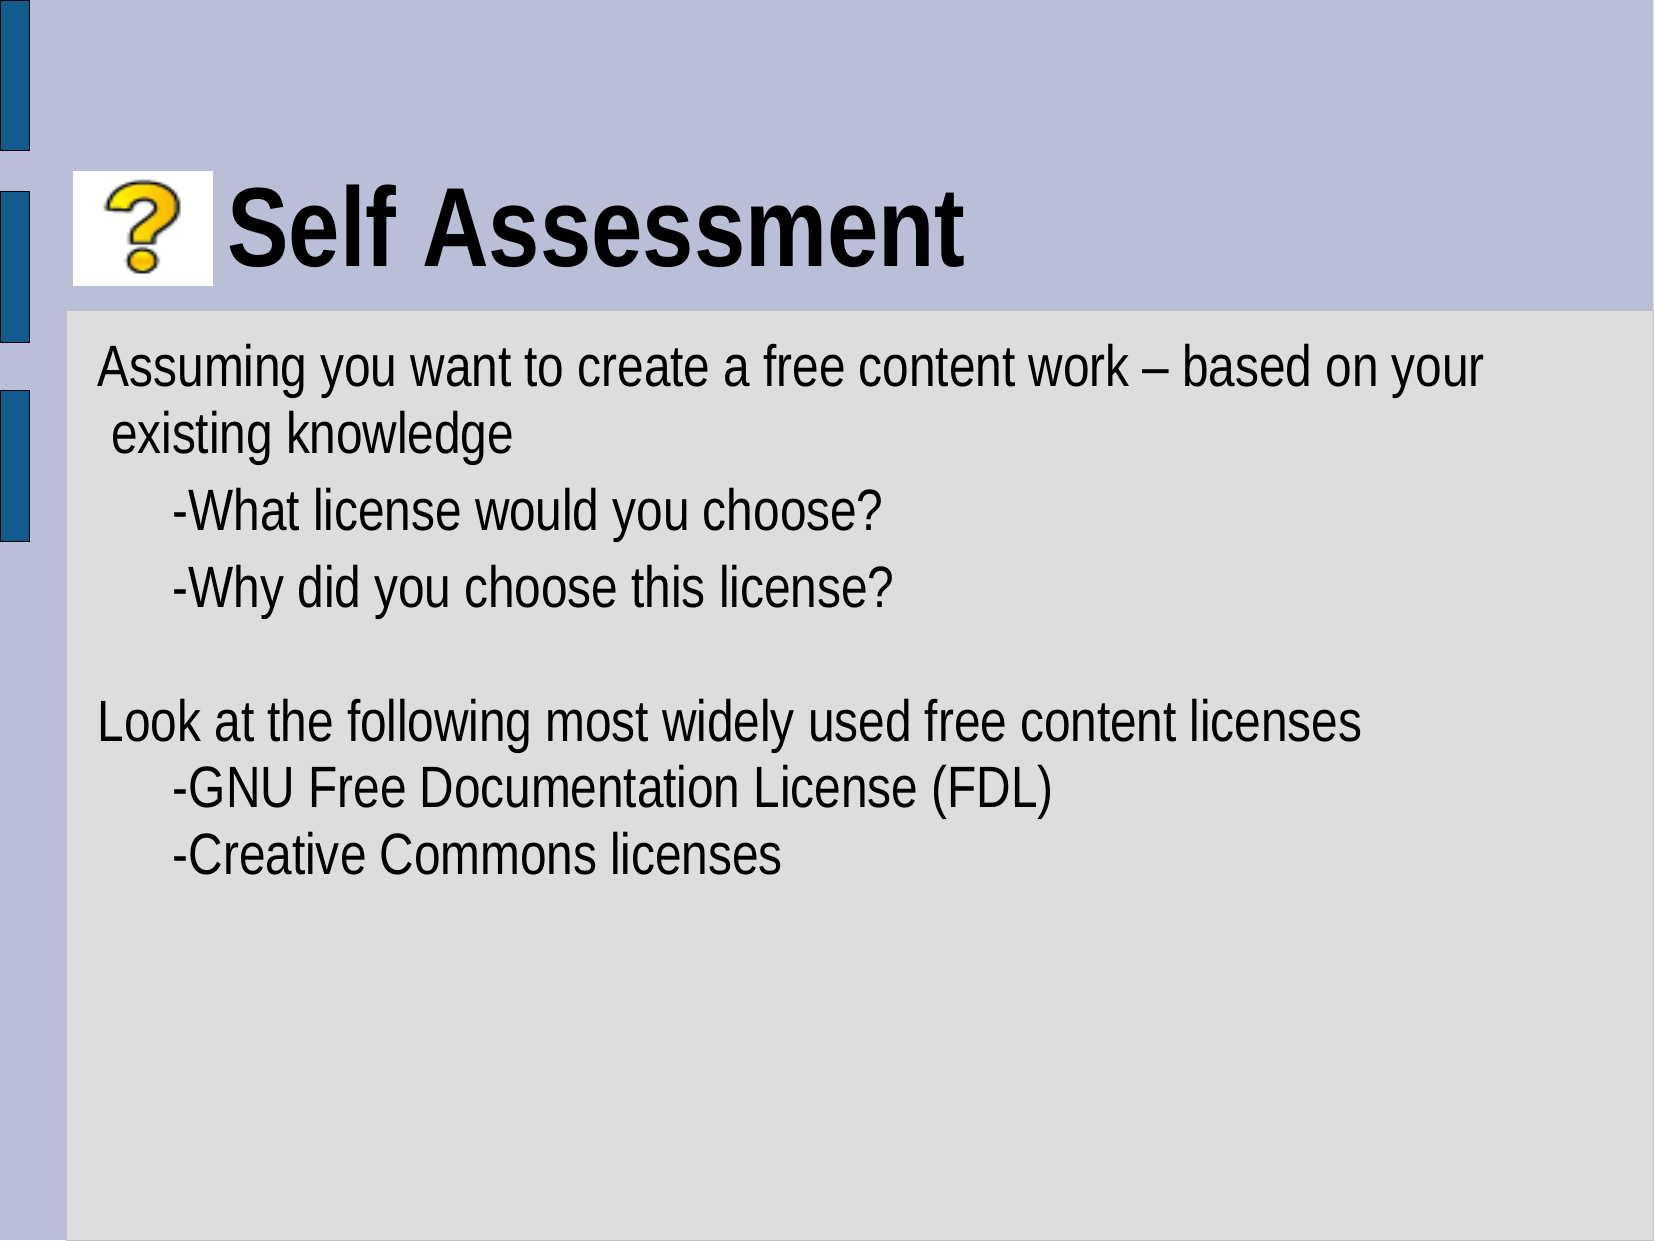

Self Assessment
Assuming you want to create a free content work – based on your
 existing knowledge
	-What license would you choose?
	-Why did you choose this license?
Look at the following most widely used free content licenses
	-GNU Free Documentation License (FDL)
	-Creative Commons licenses